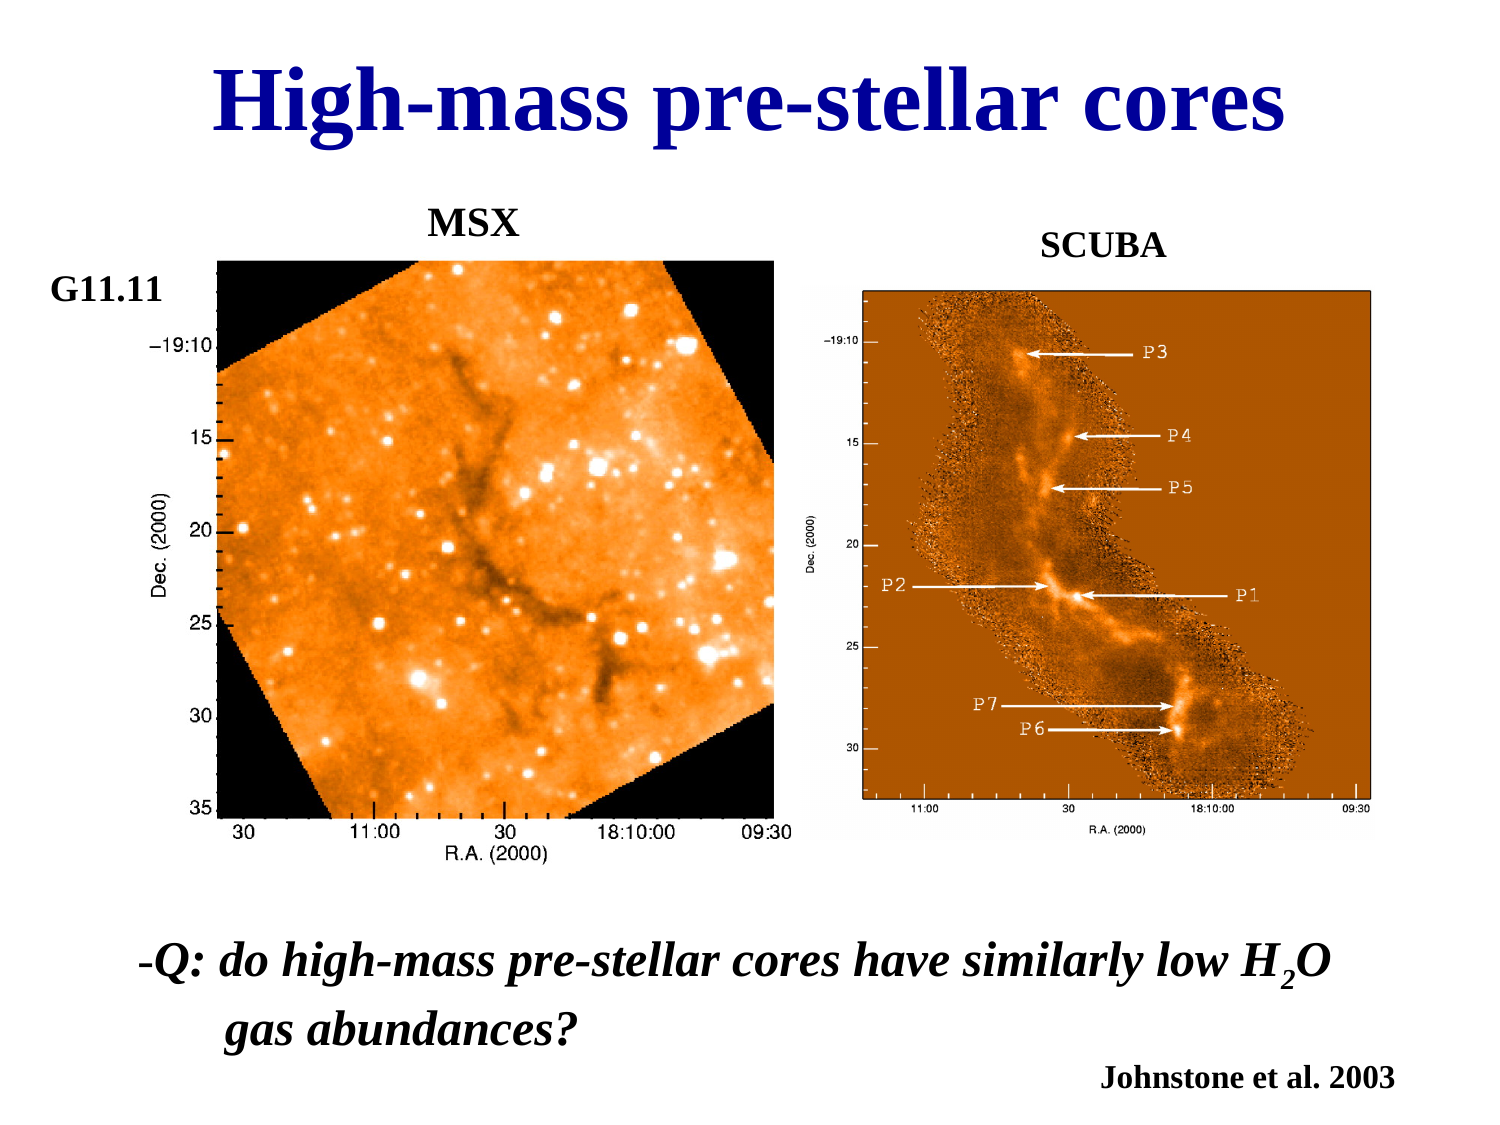

# High-mass pre-stellar cores
MSX
SCUBA
G11.11
Q: do high-mass pre-stellar cores have similarly low H2O
 gas abundances?
Johnstone et al. 2003